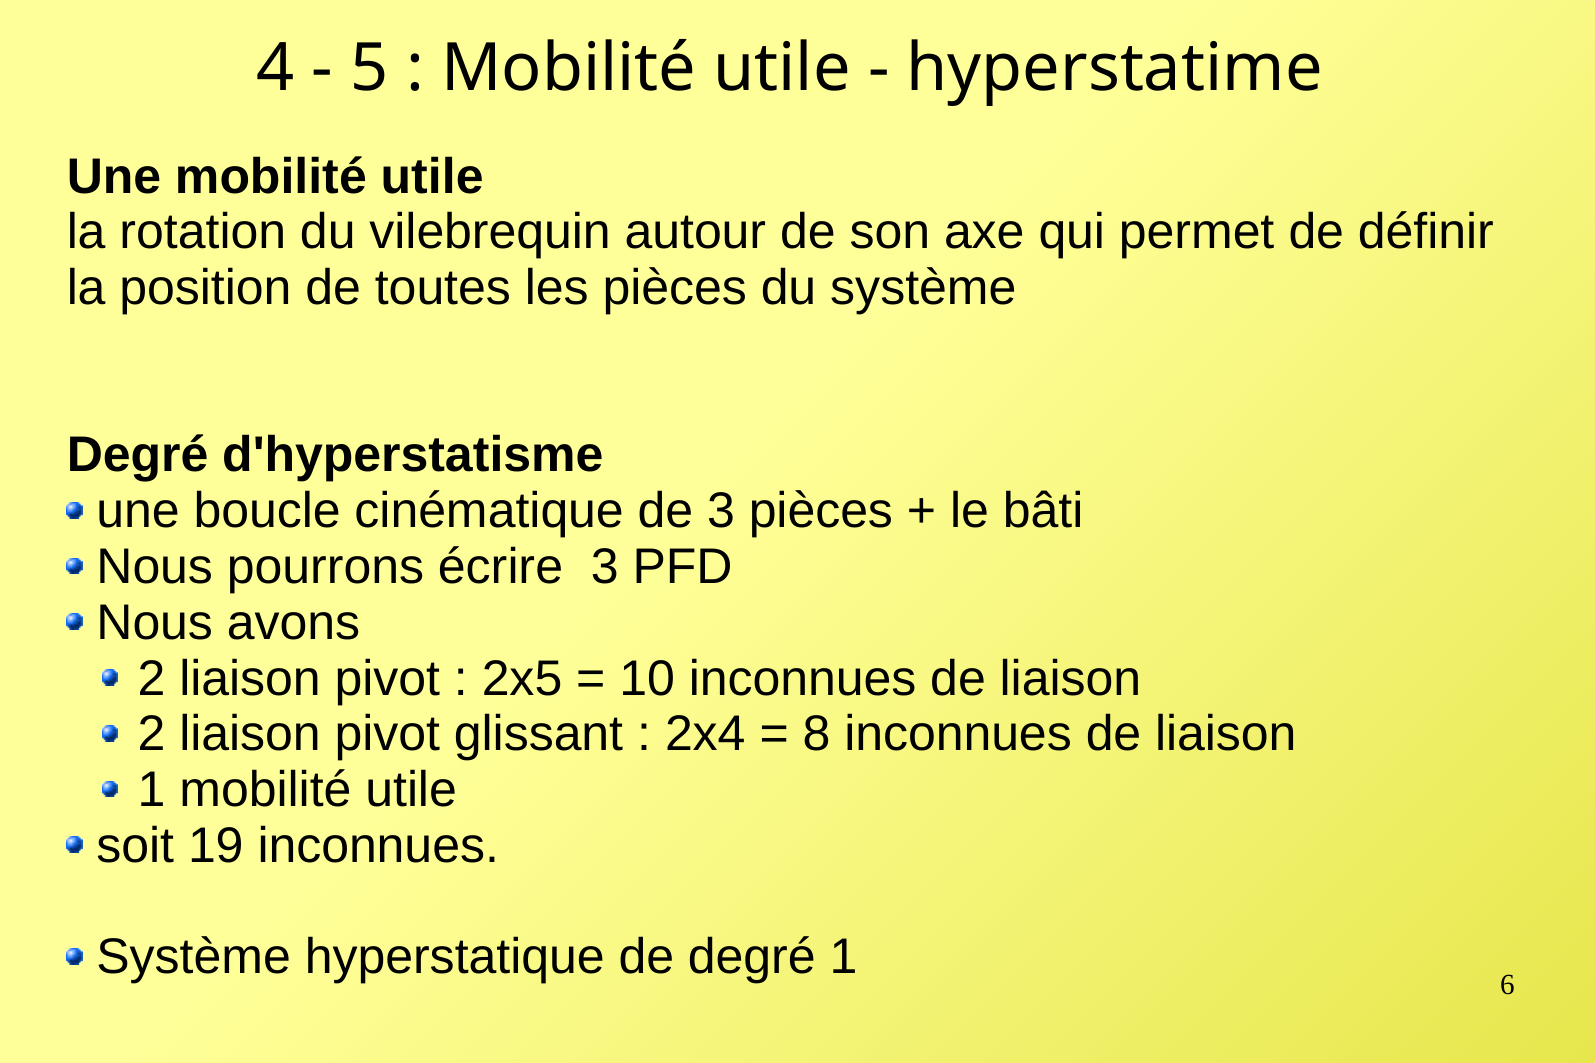

# 4 - 5 : Mobilité utile - hyperstatime
Une mobilité utile
la rotation du vilebrequin autour de son axe qui permet de définir la position de toutes les pièces du système
Degré d'hyperstatisme
 une boucle cinématique de 3 pièces + le bâti
 Nous pourrons écrire 3 PFD
 Nous avons
2 liaison pivot : 2x5 = 10 inconnues de liaison
2 liaison pivot glissant : 2x4 = 8 inconnues de liaison
1 mobilité utile
 soit 19 inconnues.
 Système hyperstatique de degré 1
6